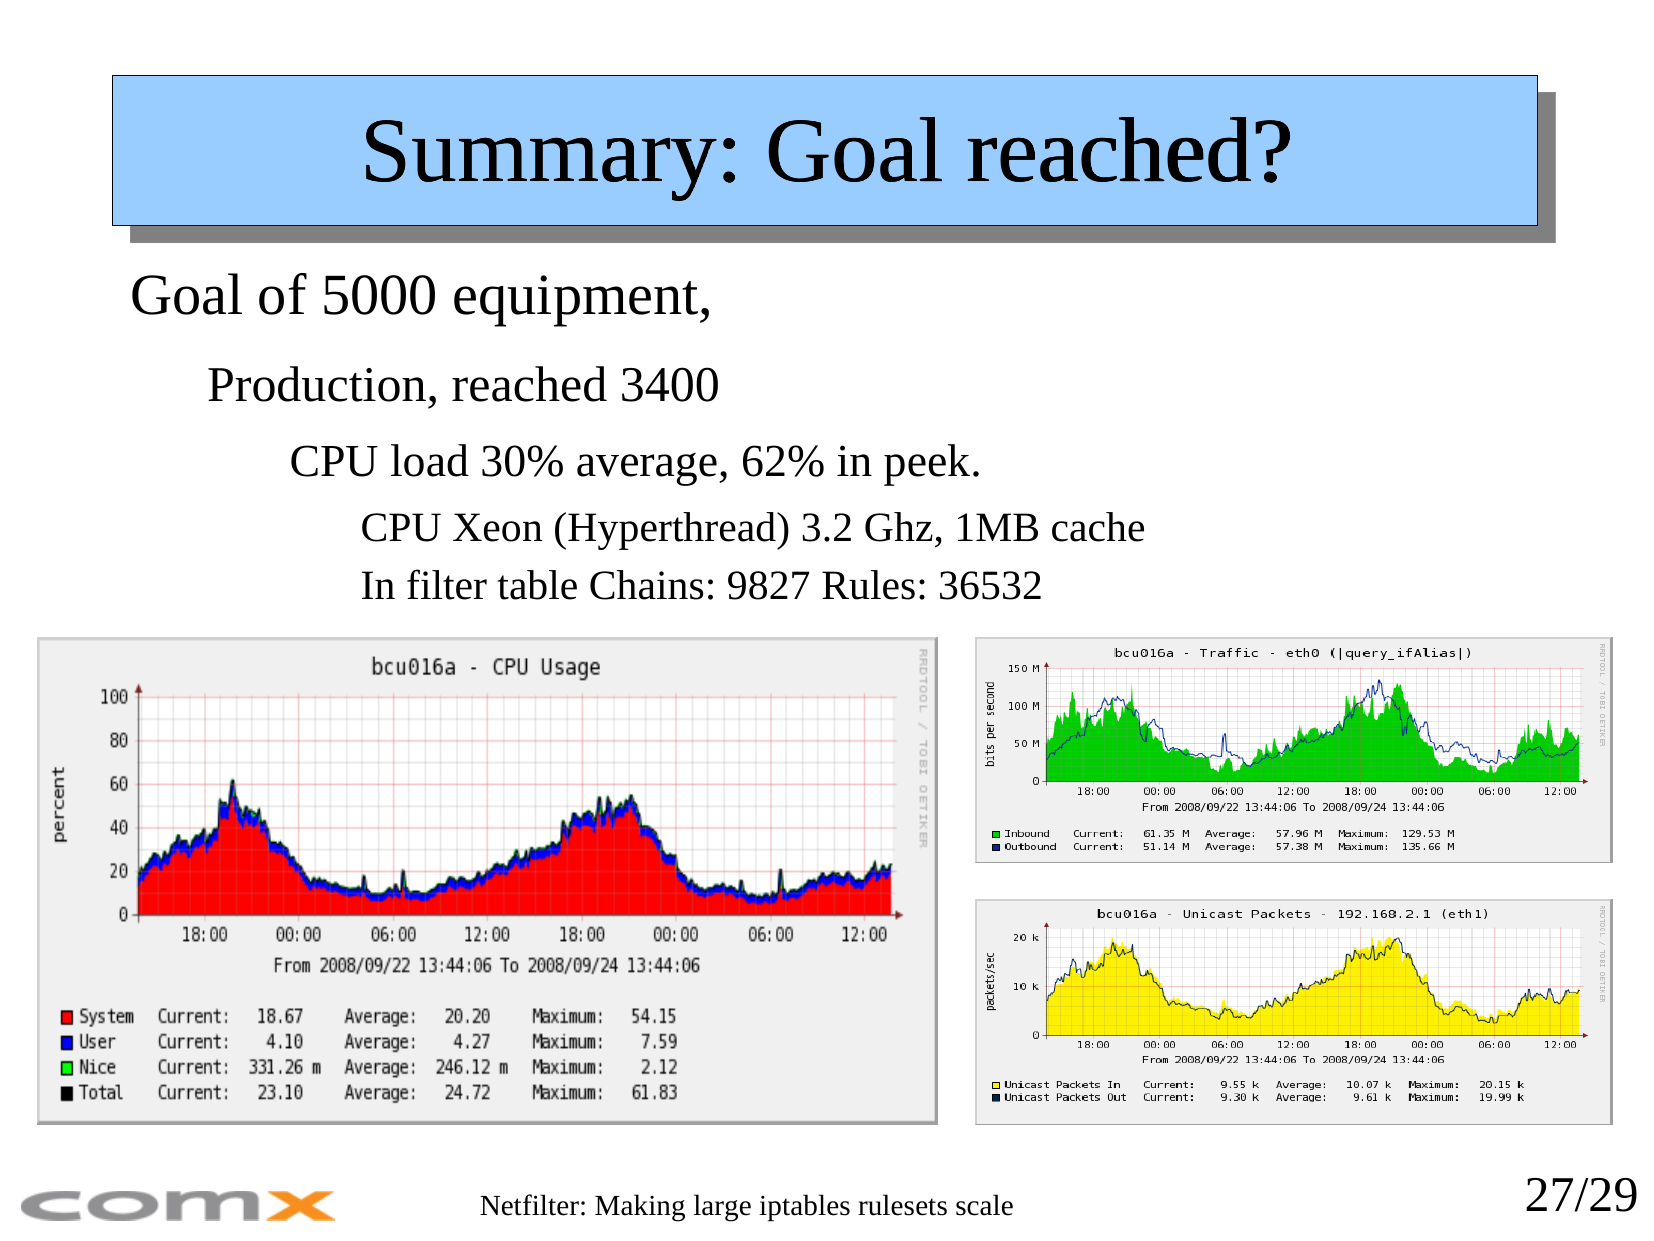

# Summary: Goal reached?
Goal of 5000 equipment,
Production, reached 3400
CPU load 30% average, 62% in peek.
CPU Xeon (Hyperthread) 3.2 Ghz, 1MB cache
In filter table Chains: 9827 Rules: 36532